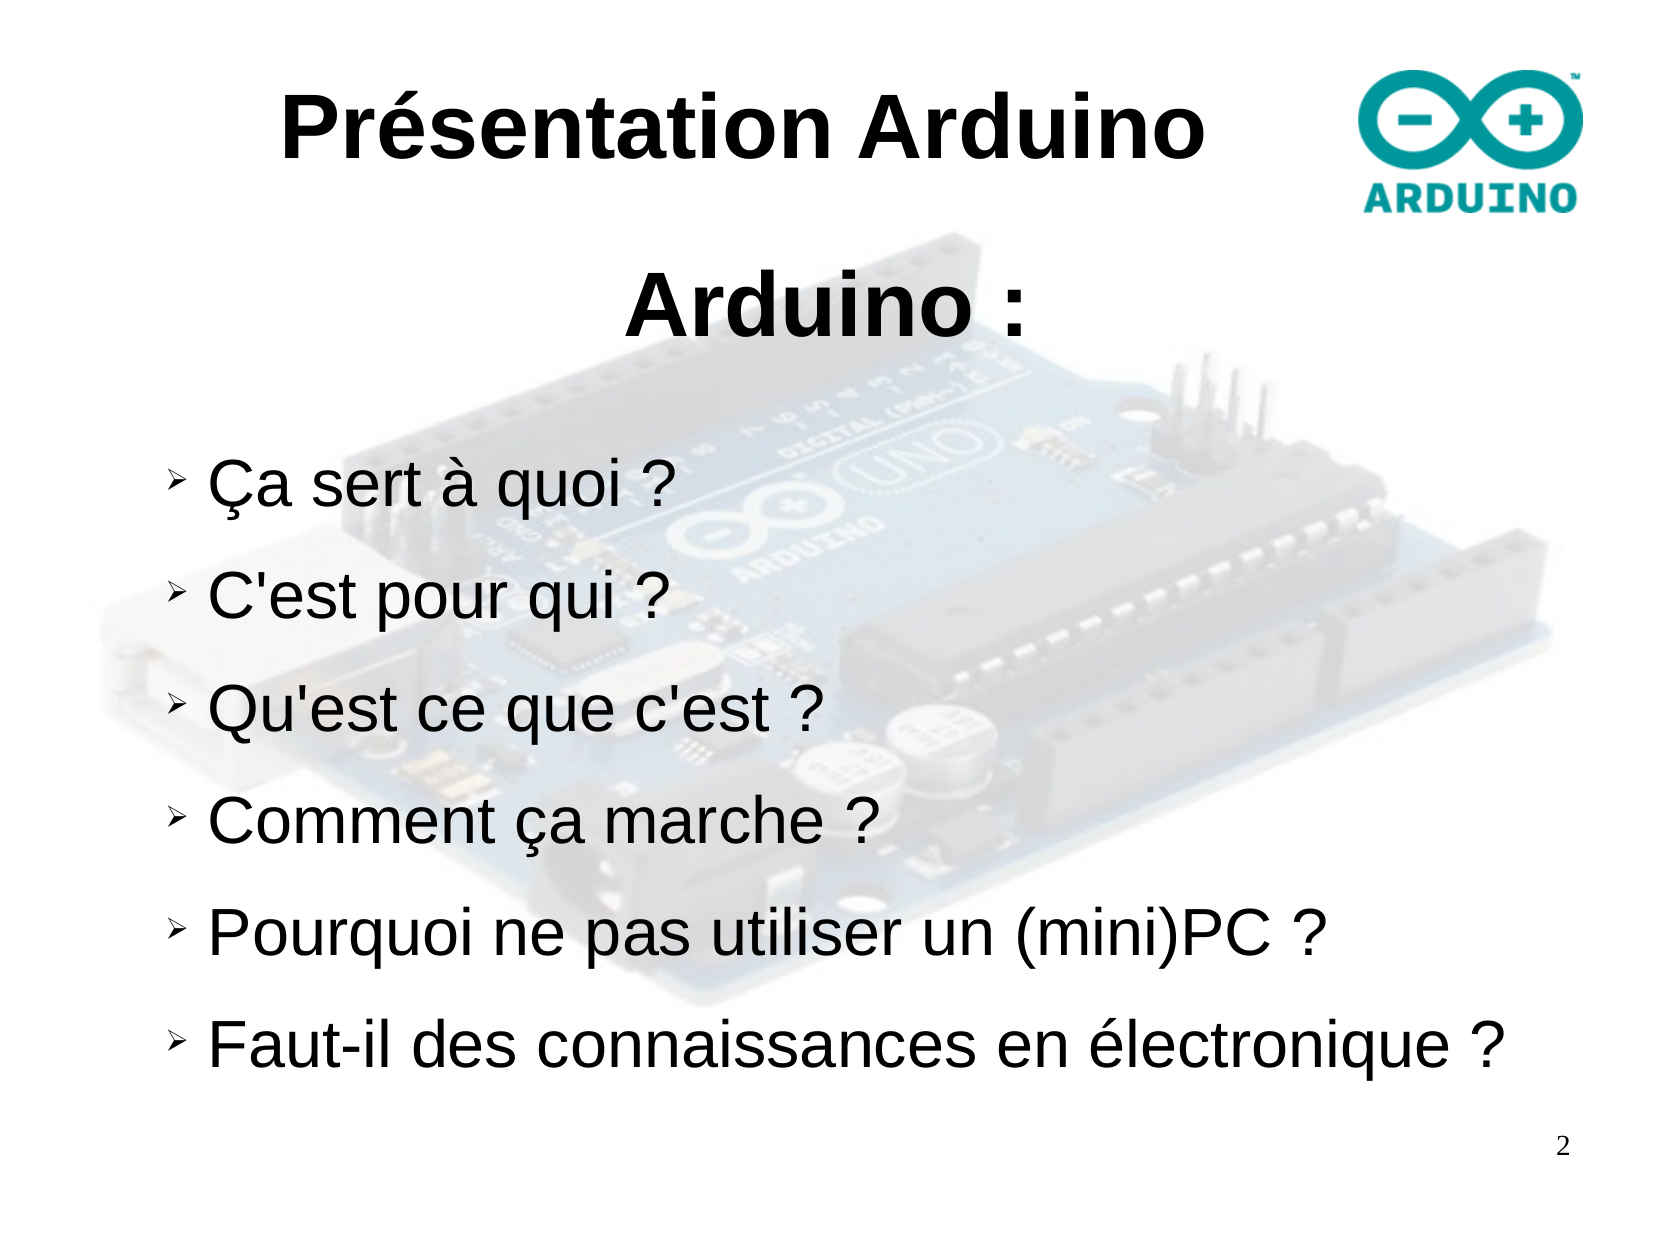

Présentation Arduino
Arduino :
# Ça sert à quoi ?
 C'est pour qui ?
 Qu'est ce que c'est ?
 Comment ça marche ?
 Pourquoi ne pas utiliser un (mini)PC ?
 Faut-il des connaissances en électronique ?
2